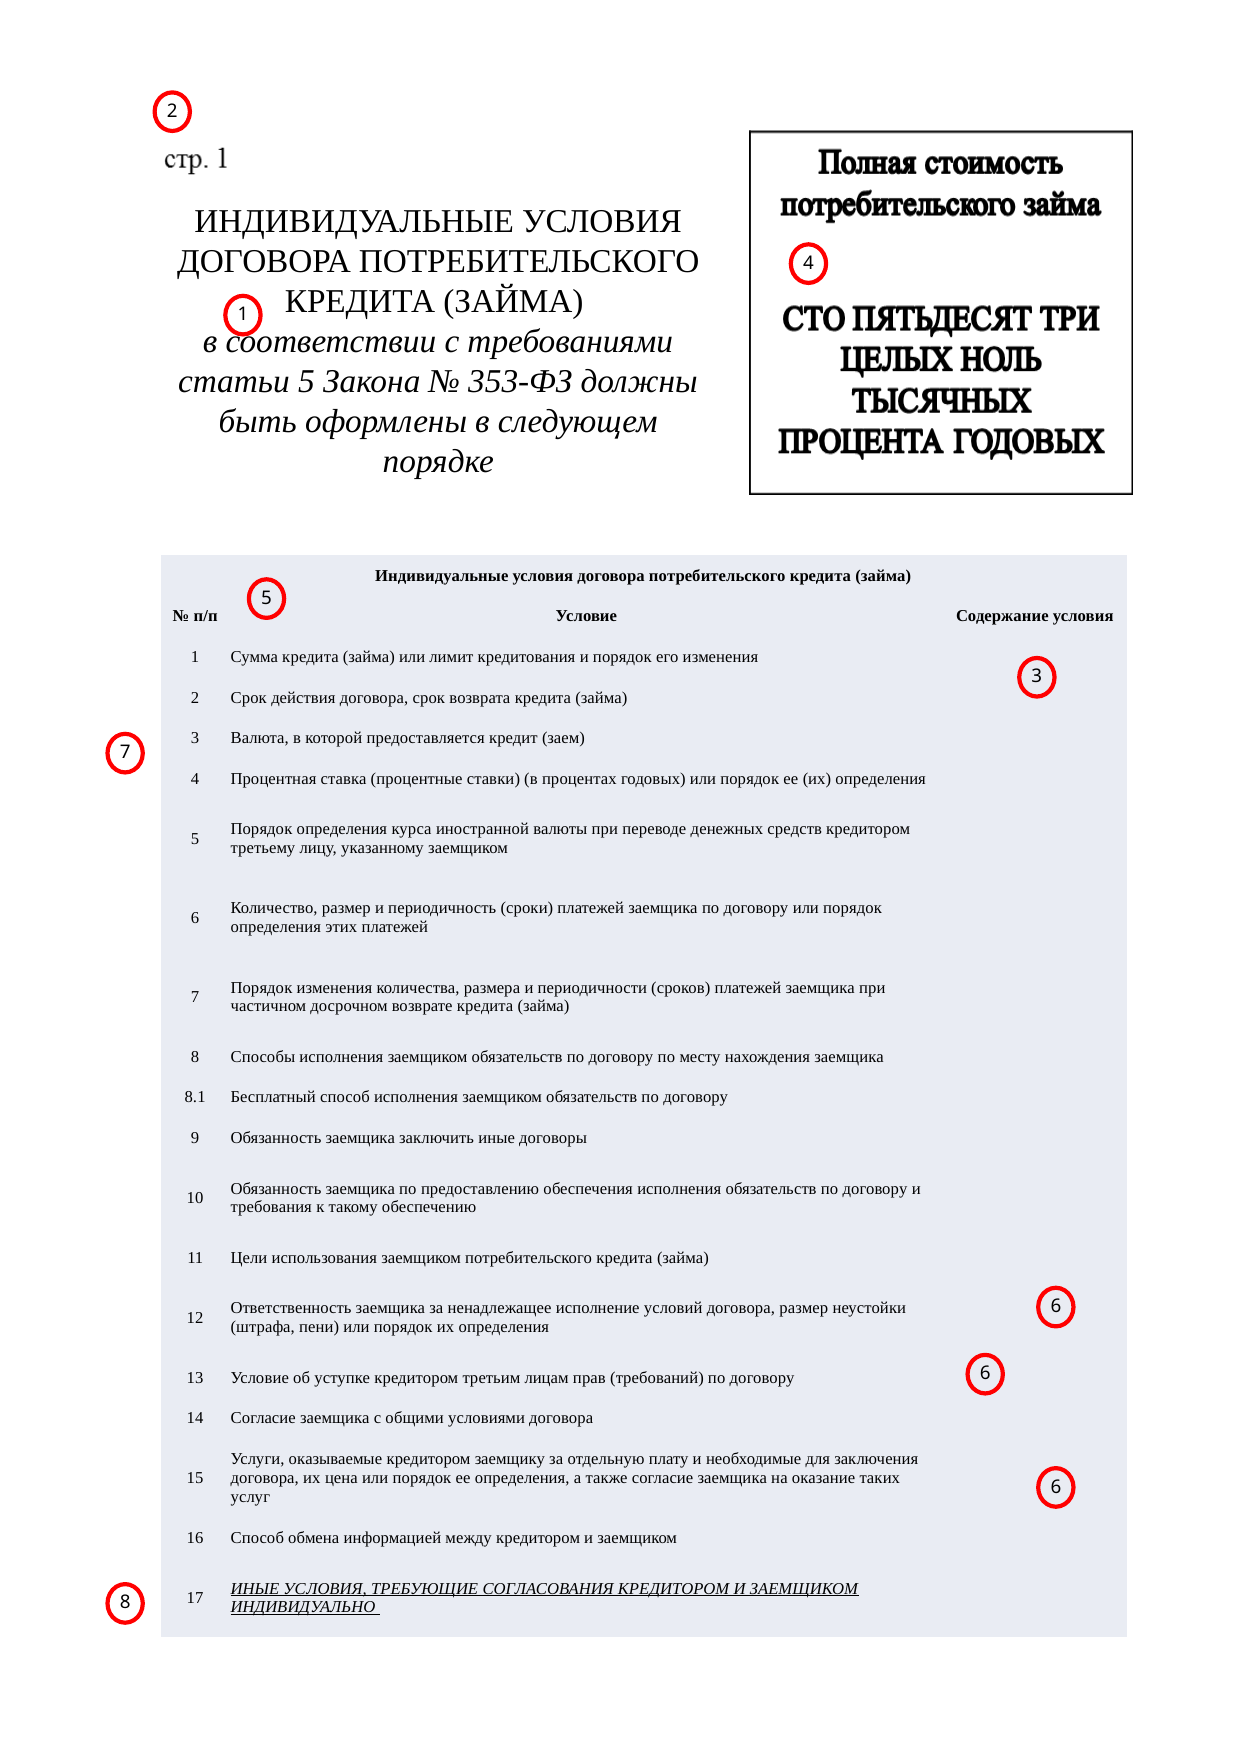

2
ИНДИВИДУАЛЬНЫЕ УСЛОВИЯ ДОГОВОРА ПОТРЕБИТЕЛЬСКОГО КРЕДИТА (ЗАЙМА)
в соответствии с требованиями статьи 5 Закона № 353-ФЗ должны быть оформлены в следующем порядке
4
1
| Индивидуальные условия договора потребительского кредита (займа) | | |
| --- | --- | --- |
| № п/п | Условие | Содержание условия |
| 1 | Сумма кредита (займа) или лимит кредитования и порядок его изменения | |
| 2 | Срок действия договора, срок возврата кредита (займа) | |
| 3 | Валюта, в которой предоставляется кредит (заем) | |
| 4 | Процентная ставка (процентные ставки) (в процентах годовых) или порядок ее (их) определения | |
| 5 | Порядок определения курса иностранной валюты при переводе денежных средств кредитором третьему лицу, указанному заемщиком | |
| 6 | Количество, размер и периодичность (сроки) платежей заемщика по договору или порядок определения этих платежей | |
| 7 | Порядок изменения количества, размера и периодичности (сроков) платежей заемщика при частичном досрочном возврате кредита (займа) | |
| 8 | Способы исполнения заемщиком обязательств по договору по месту нахождения заемщика | |
| 8.1 | Бесплатный способ исполнения заемщиком обязательств по договору | |
| 9 | Обязанность заемщика заключить иные договоры | |
| 10 | Обязанность заемщика по предоставлению обеспечения исполнения обязательств по договору и требования к такому обеспечению | |
| 11 | Цели использования заемщиком потребительского кредита (займа) | |
| 12 | Ответственность заемщика за ненадлежащее исполнение условий договора, размер неустойки (штрафа, пени) или порядок их определения | |
| 13 | Условие об уступке кредитором третьим лицам прав (требований) по договору | |
| 14 | Согласие заемщика с общими условиями договора | |
| 15 | Услуги, оказываемые кредитором заемщику за отдельную плату и необходимые для заключения договора, их цена или порядок ее определения, а также согласие заемщика на оказание таких услуг | |
| 16 | Способ обмена информацией между кредитором и заемщиком | |
| 17 | ИНЫЕ УСЛОВИЯ, ТРЕБУЮЩИЕ СОГЛАСОВАНИЯ КРЕДИТОРОМ И ЗАЕМЩИКОМ ИНДИВИДУАЛЬНО | |
5
3
7
6
6
6
8